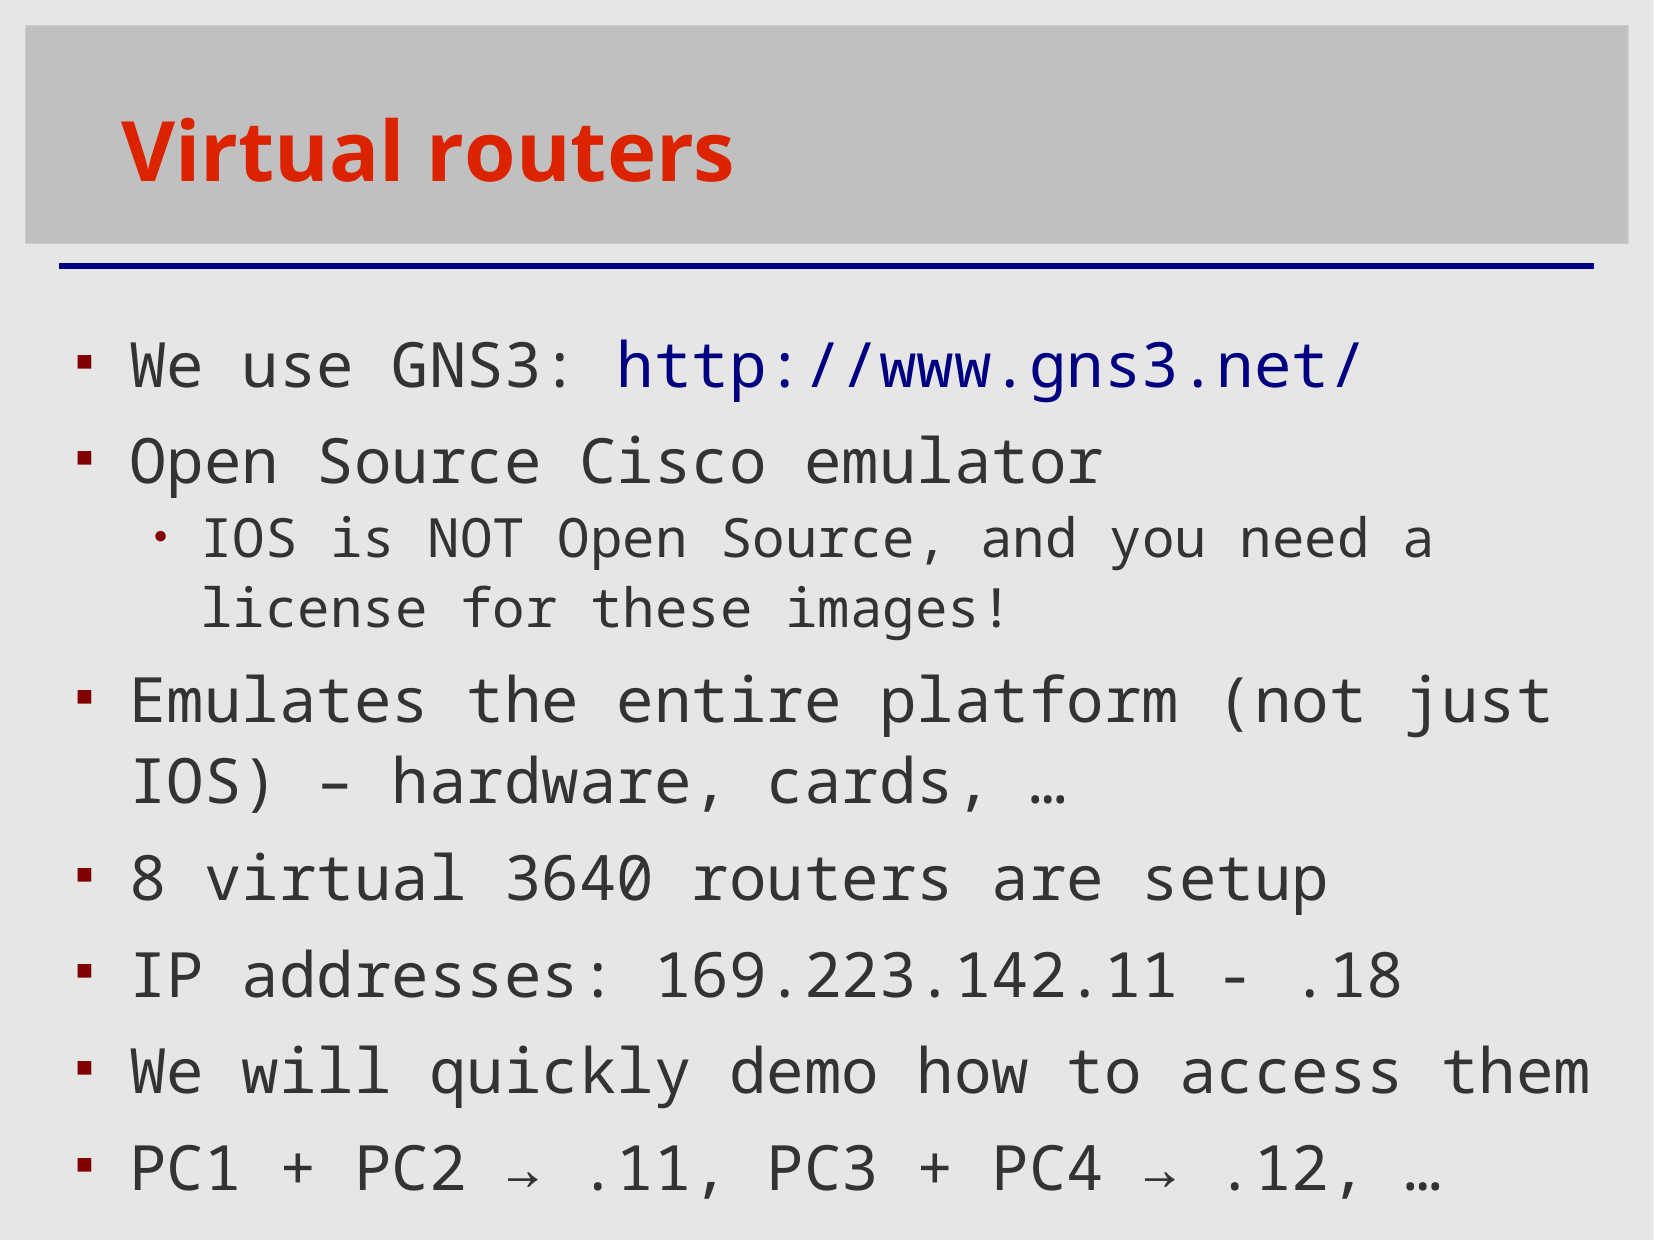

# Virtual routers
We use GNS3: http://www.gns3.net/
Open Source Cisco emulator
IOS is NOT Open Source, and you need a license for these images!
Emulates the entire platform (not just IOS) – hardware, cards, …
8 virtual 3640 routers are setup
IP addresses: 169.223.142.11 - .18
We will quickly demo how to access them
PC1 + PC2 → .11, PC3 + PC4 → .12, …